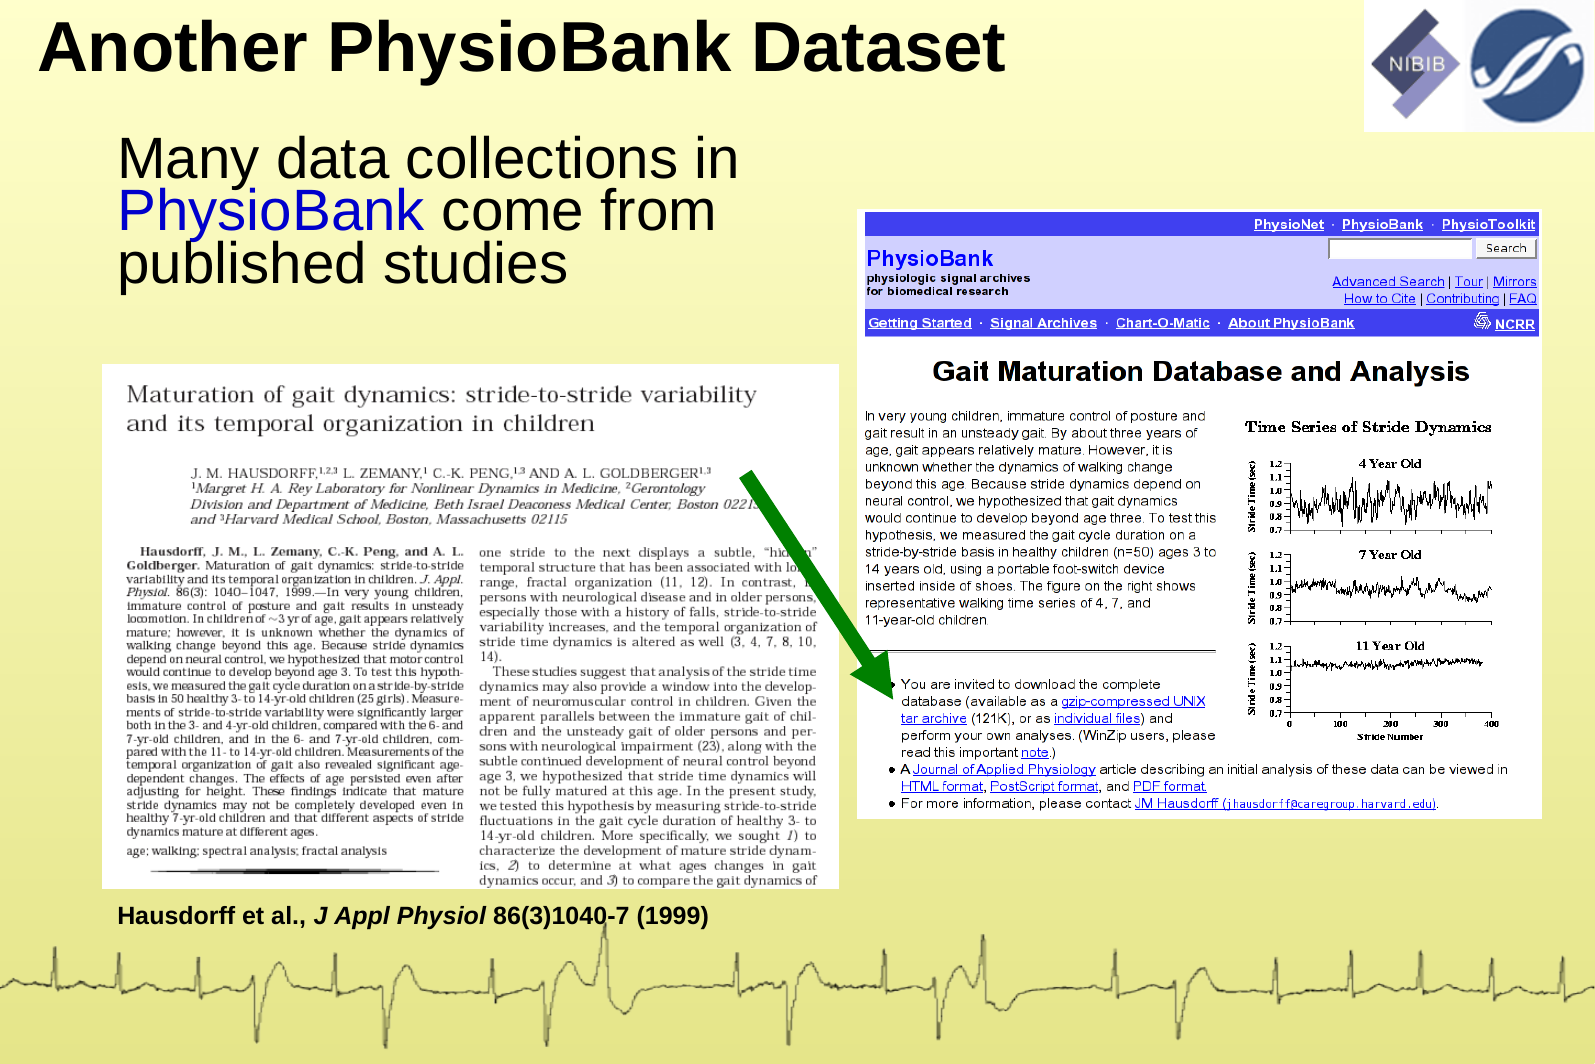

Another PhysioBank Dataset
Many data collections in
PhysioBank come from
published studies
Hausdorff et al., J Appl Physiol 86(3)1040-7 (1999)